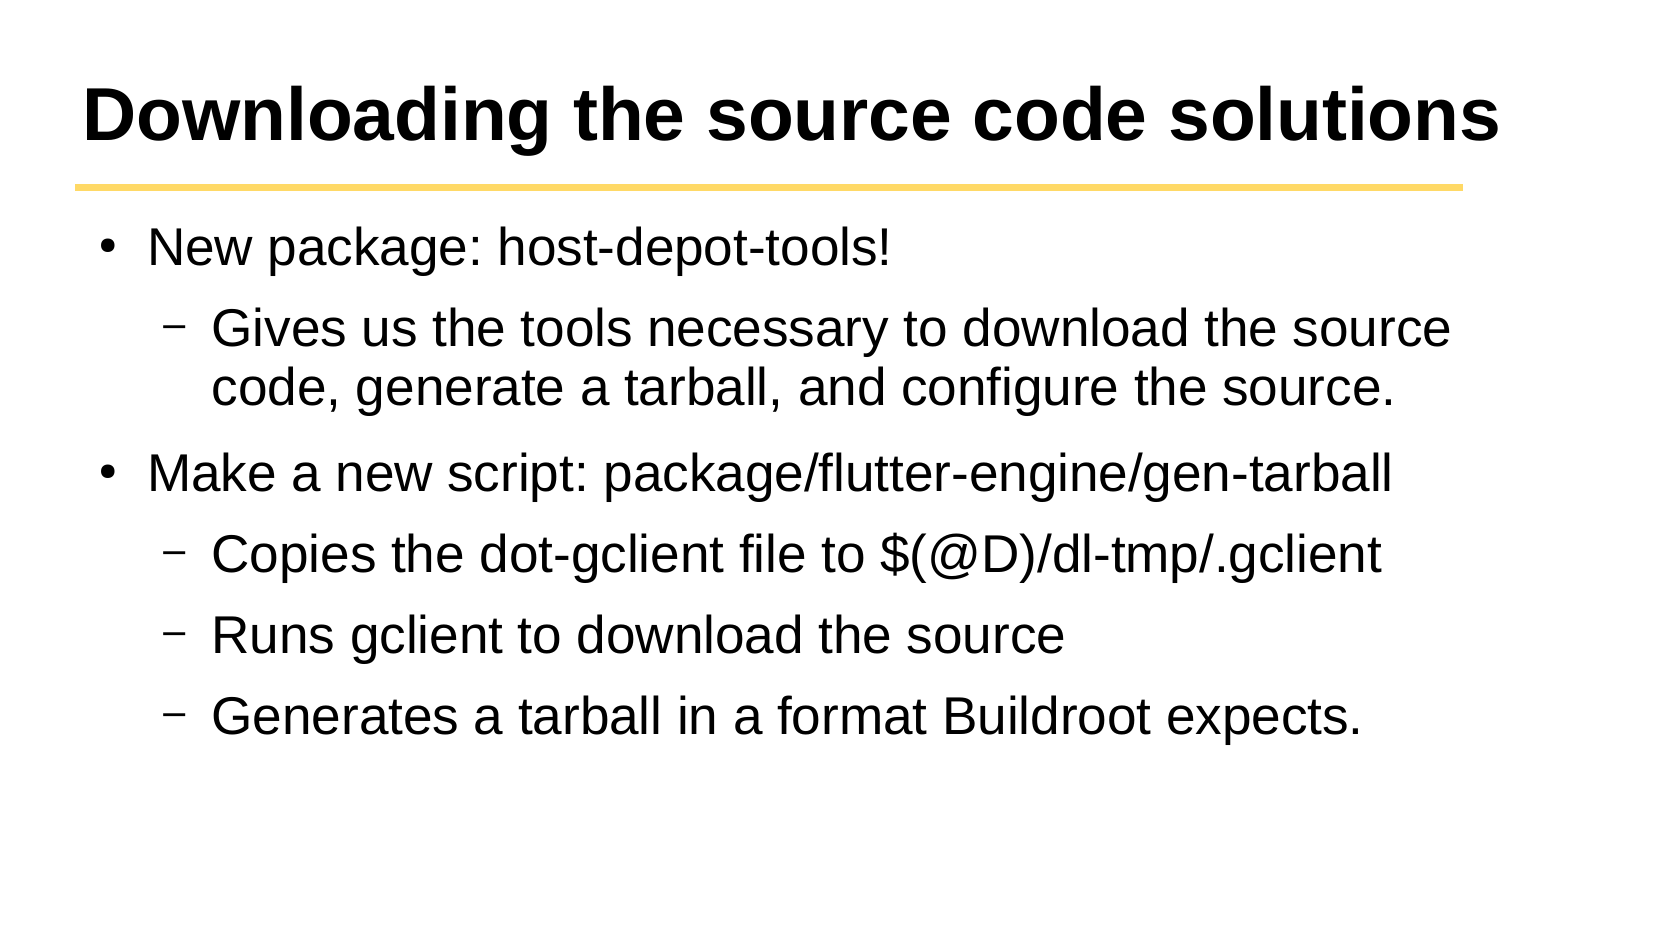

# Downloading the source code solutions
New package: host-depot-tools!
Gives us the tools necessary to download the source code, generate a tarball, and configure the source.
Make a new script: package/flutter-engine/gen-tarball
Copies the dot-gclient file to $(@D)/dl-tmp/.gclient
Runs gclient to download the source
Generates a tarball in a format Buildroot expects.